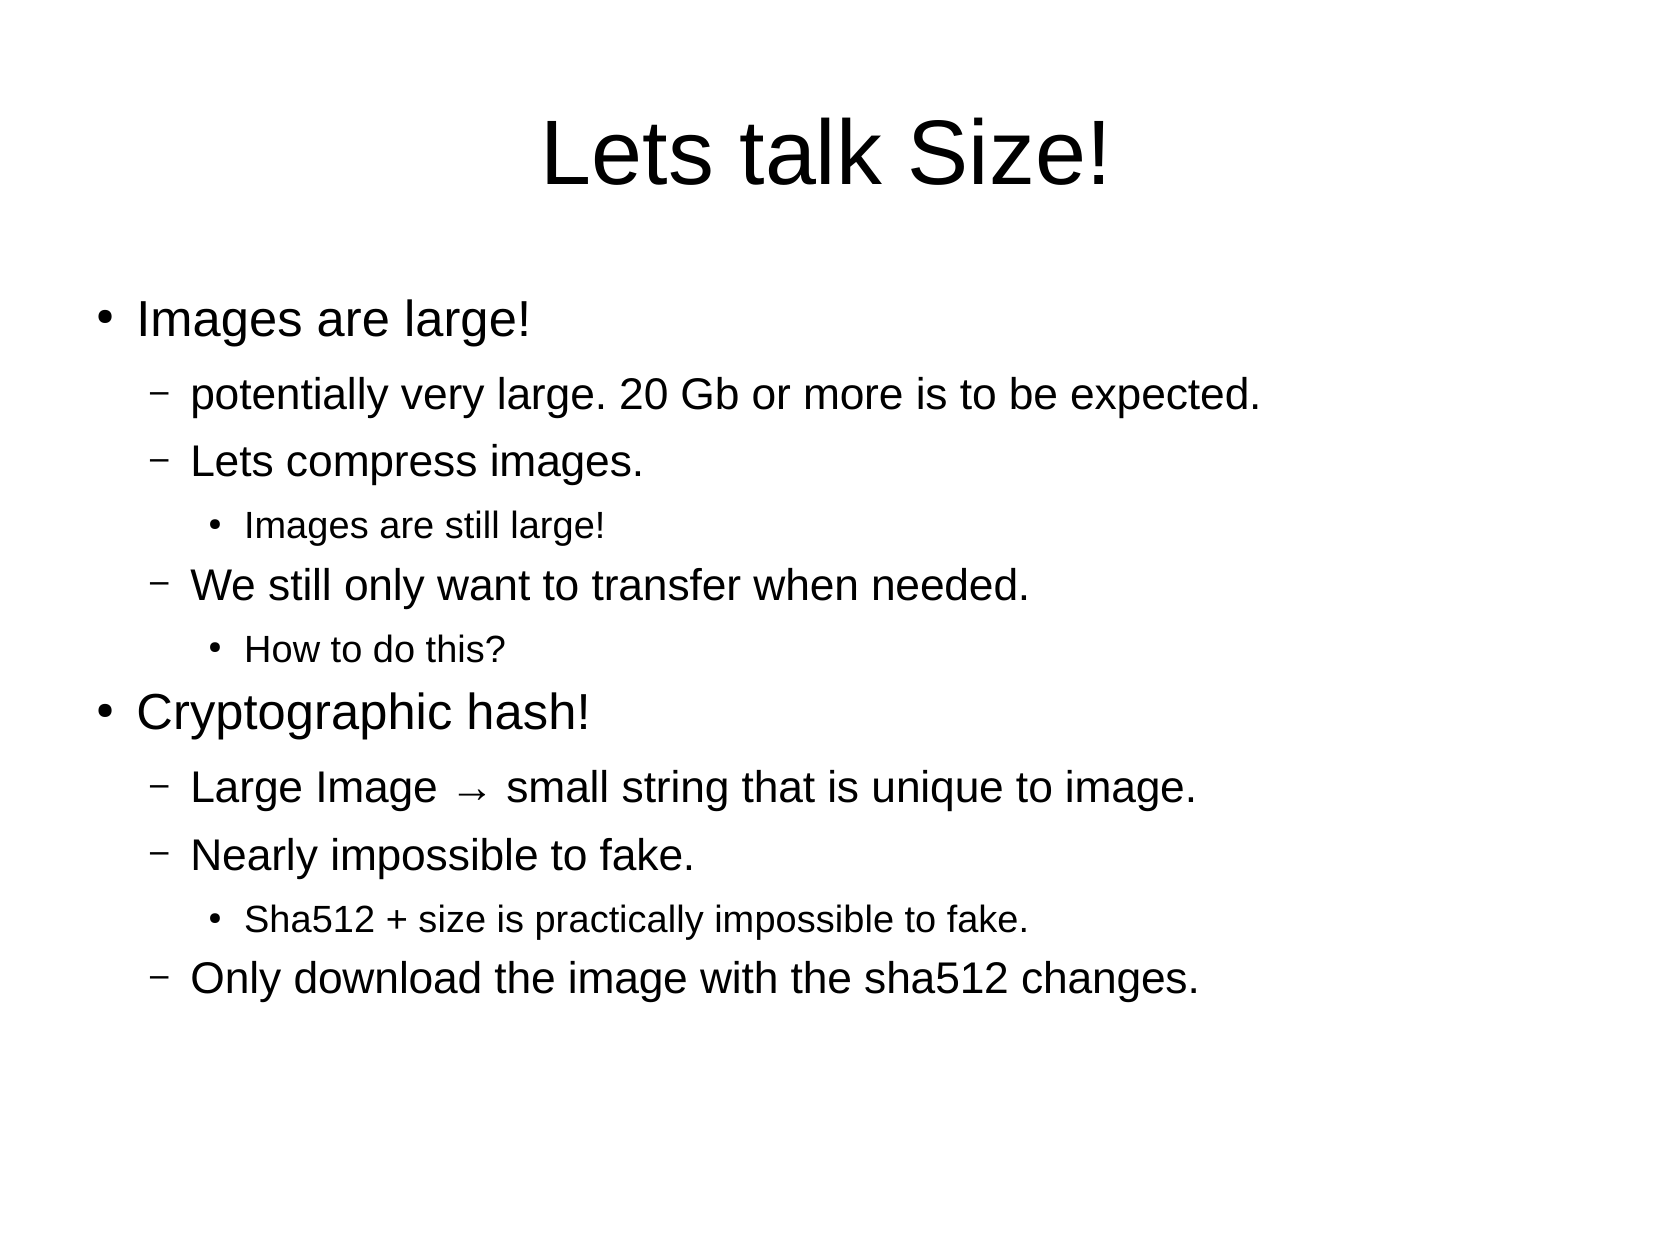

# Lets talk Size!
Images are large!
potentially very large. 20 Gb or more is to be expected.
Lets compress images.
Images are still large!
We still only want to transfer when needed.
How to do this?
Cryptographic hash!
Large Image → small string that is unique to image.
Nearly impossible to fake.
Sha512 + size is practically impossible to fake.
Only download the image with the sha512 changes.